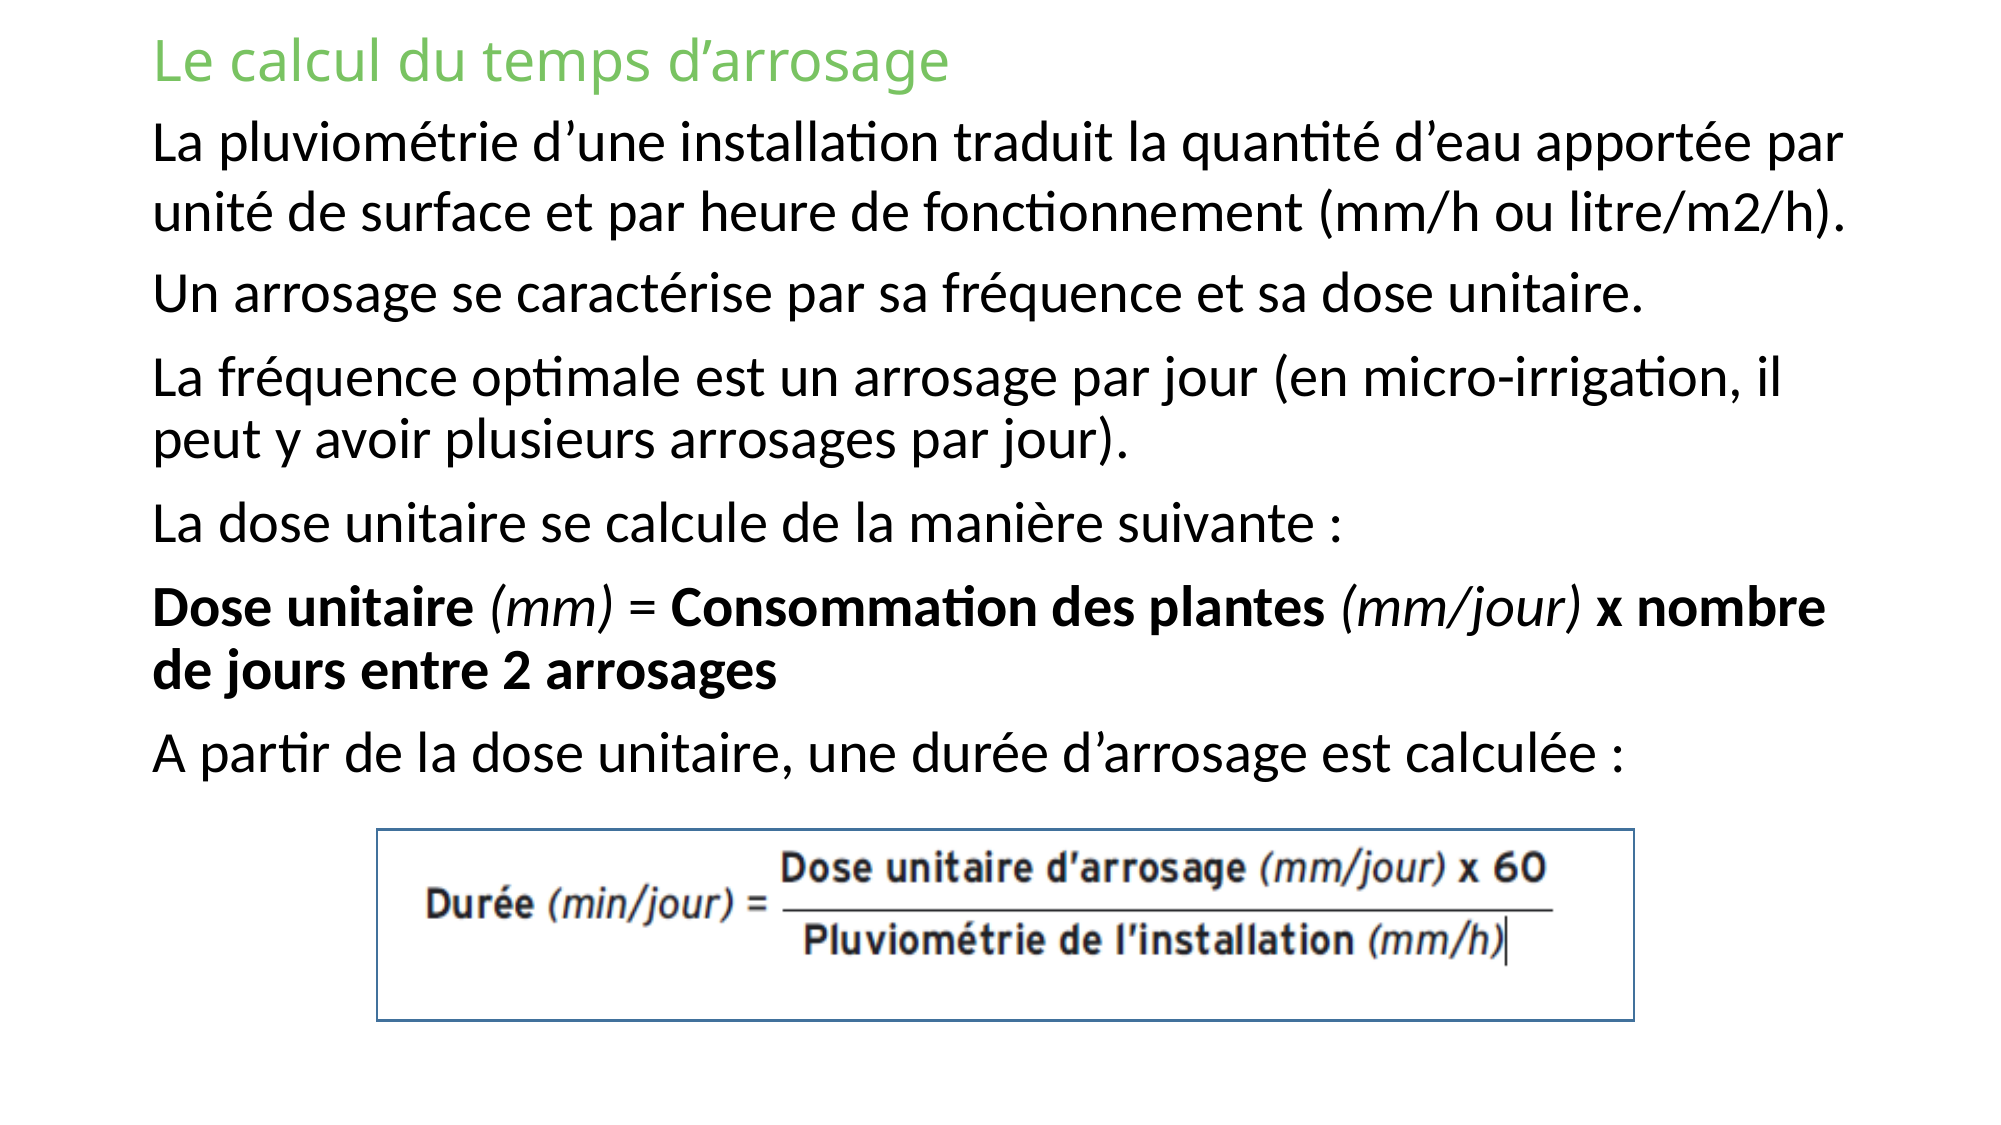

# Le calcul du temps d’arrosage
Un arrosage se caractérise par sa fréquence et sa dose unitaire.
La fréquence optimale est un arrosage par jour (en micro-irrigation, il peut y avoir plusieurs arrosages par jour).
La dose unitaire se calcule de la manière suivante :
Dose unitaire (mm) = Consommation des plantes (mm/jour) x nombre de jours entre 2 arrosages
A partir de la dose unitaire, une durée d’arrosage est calculée :
La pluviométrie d’une installation traduit la quantité d’eau apportée par unité de surface et par heure de fonctionnement (mm/h ou litre/m2/h).